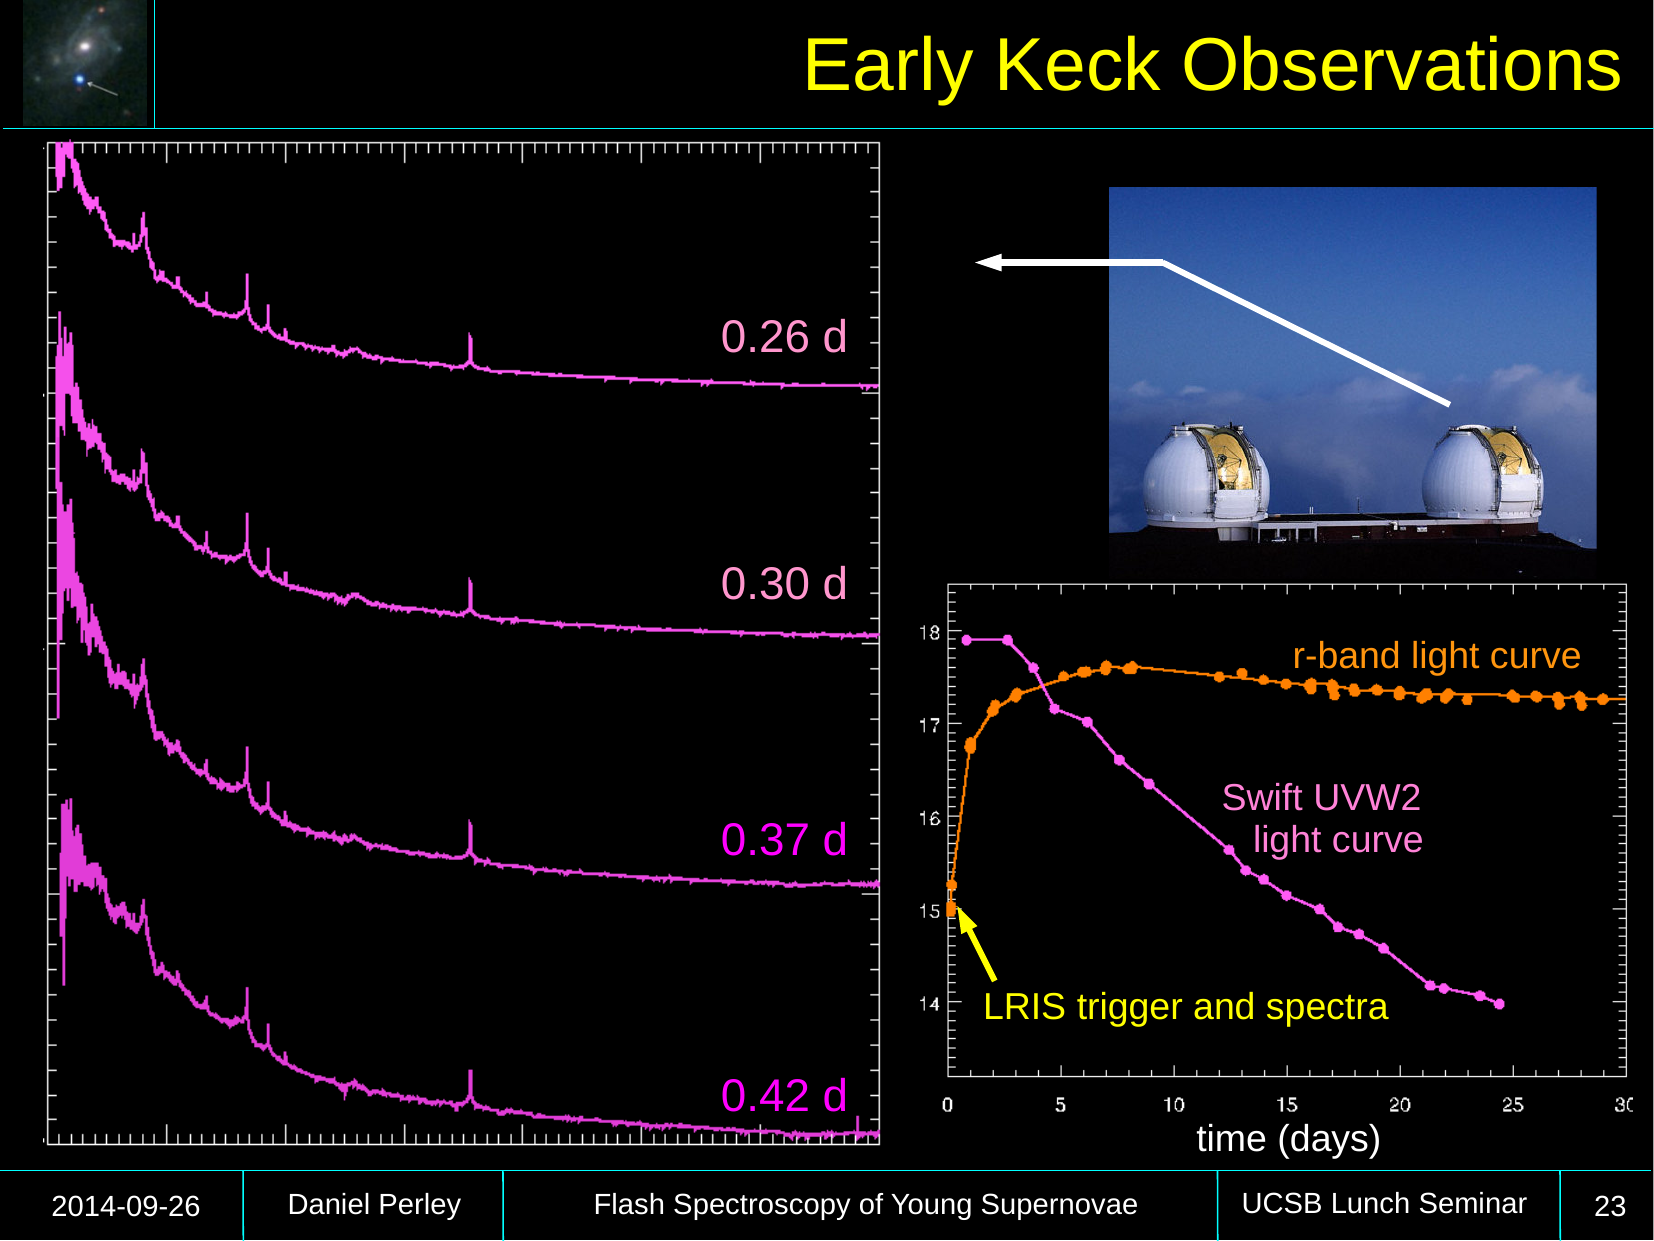

# Early Keck Observations
0.26 d
0.30 d
0.37 d
0.42 d
r-band light curve
Swift UVW2
 light curve
LRIS trigger and spectra
time (days)
2014-09-26
23